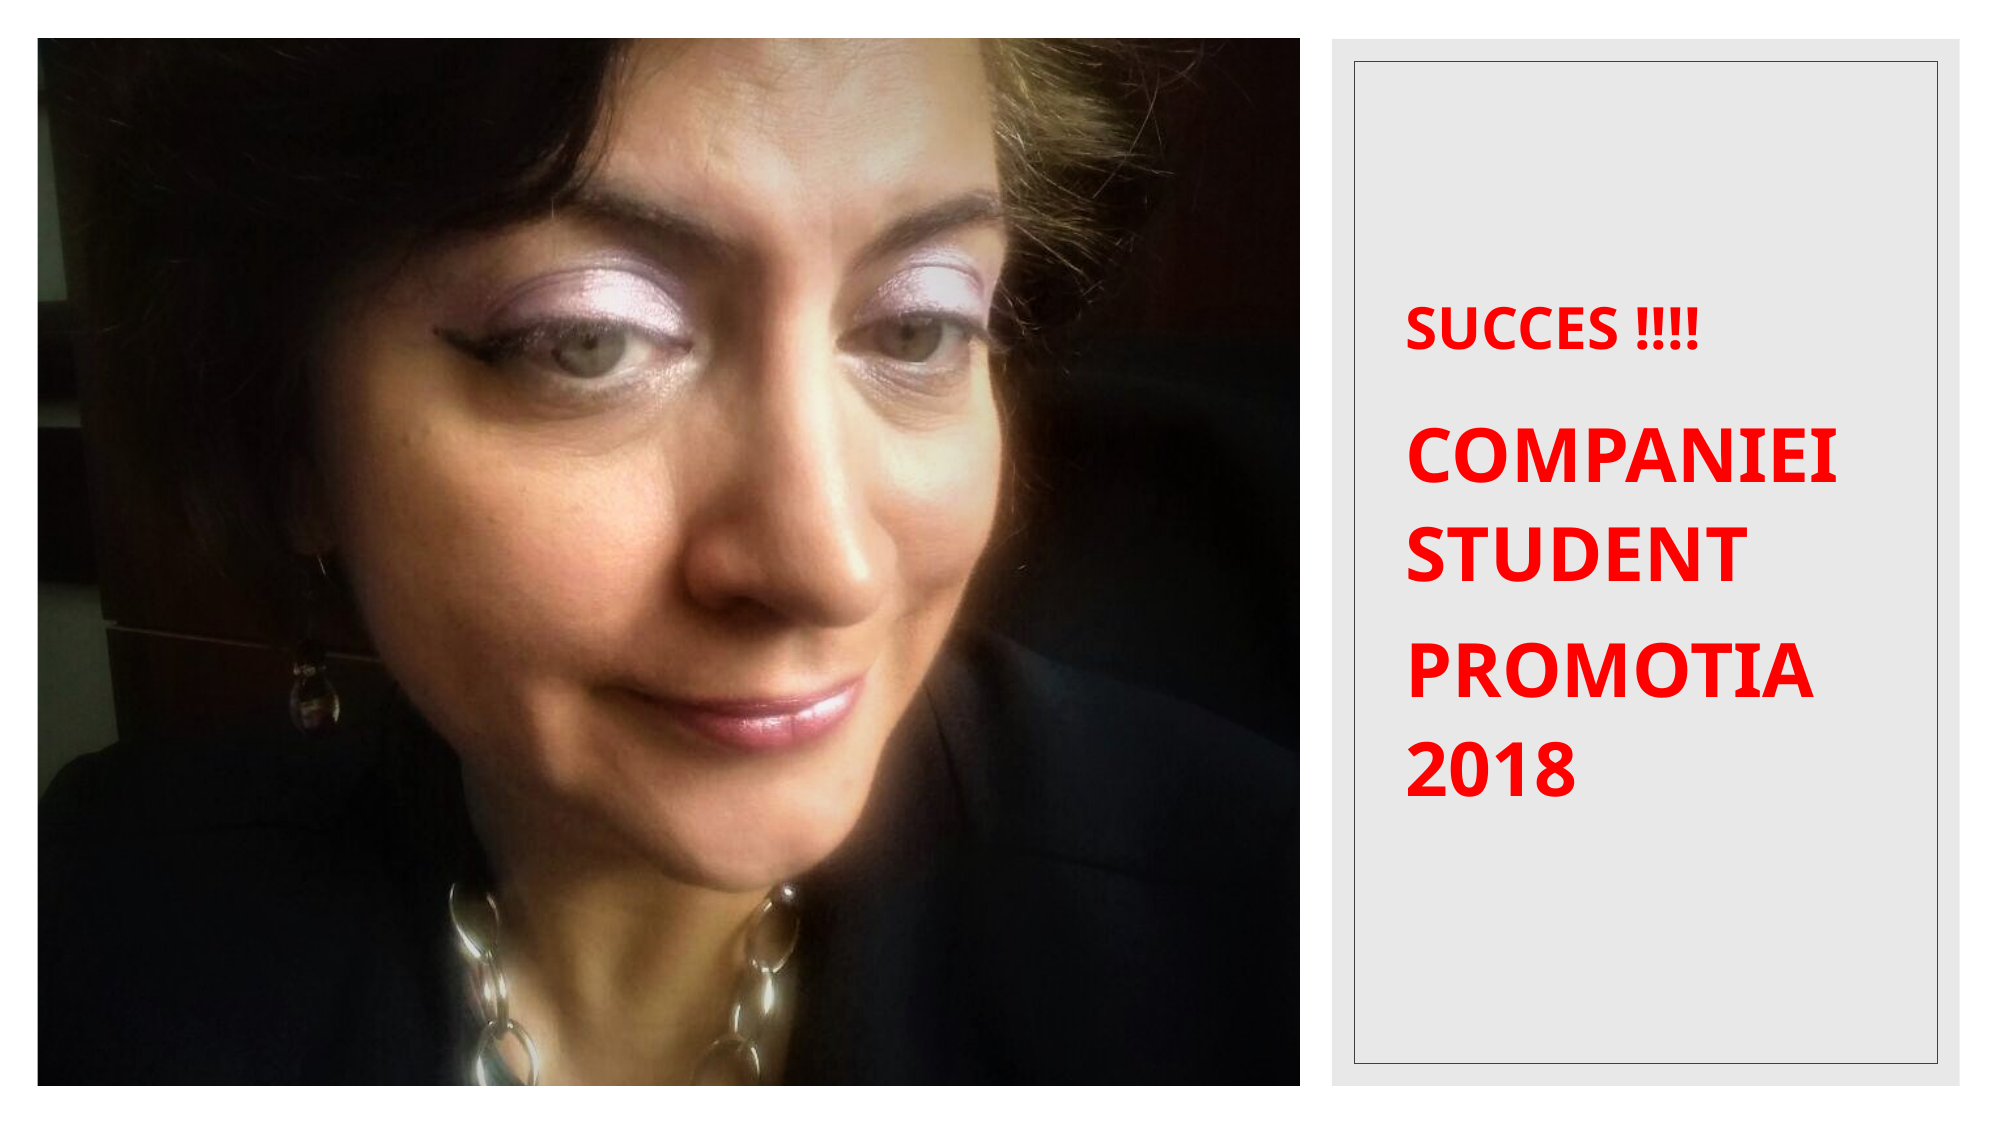

# SUCCES !!!!
COMPANIEI STUDENT
PROMOTIA 2018